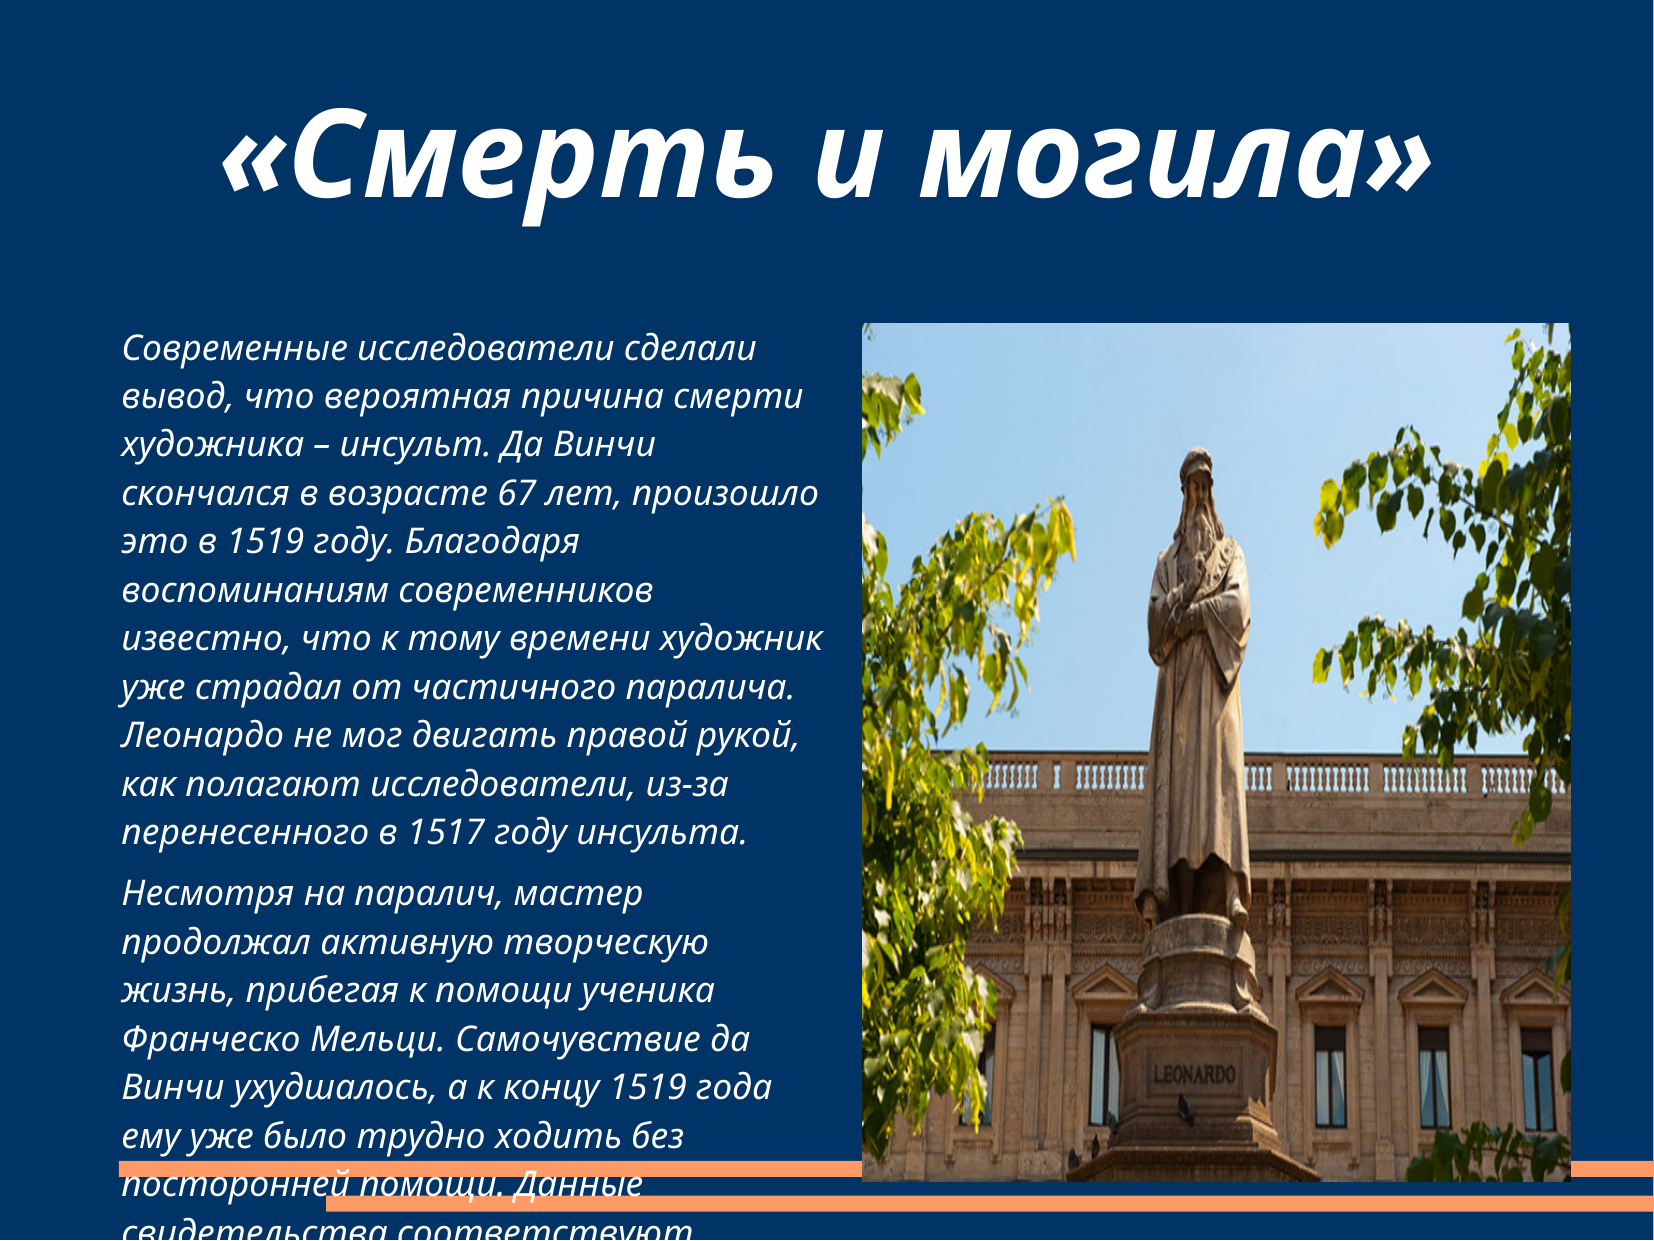

# «Смерть и могила»
Современные исследователи сделали вывод, что вероятная причина смерти художника – инсульт. Да Винчи скончался в возрасте 67 лет, произошло это в 1519 году. Благодаря воспоминаниям современников известно, что к тому времени художник уже страдал от частичного паралича. Леонардо не мог двигать правой рукой, как полагают исследователи, из-за перенесенного в 1517 году инсульта.
Несмотря на паралич, мастер продолжал активную творческую жизнь, прибегая к помощи ученика Франческо Мельци. Самочувствие да Винчи ухудшалось, а к концу 1519 года ему уже было трудно ходить без посторонней помощи. Данные свидетельства соответствуют теоретическому диагнозу. Как полагают ученые, повторный приступ нарушения мозгового кровообращения в 1519 году завершил жизненный путь знаменитого итальянцаК сожалению, могила мастера была разорена в ходе гугенотских войн.